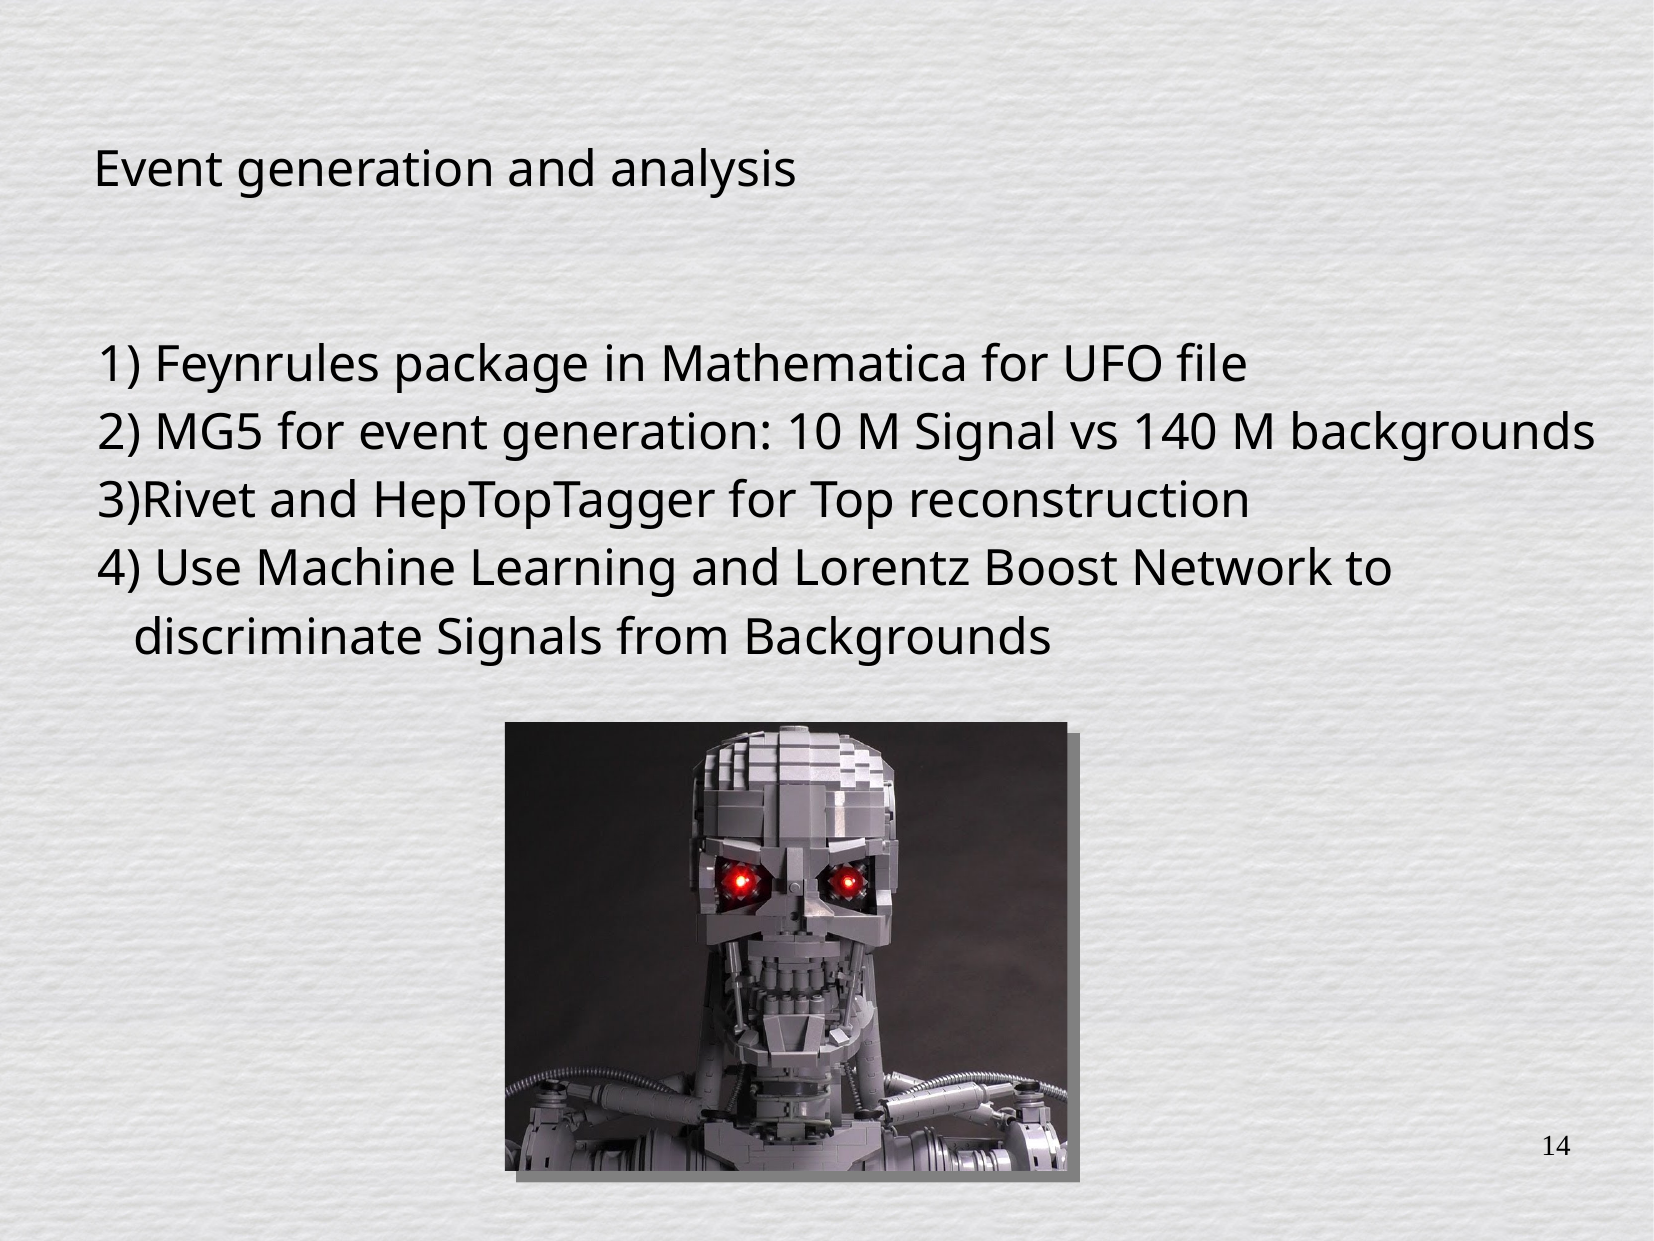

Event generation and analysis
 Feynrules package in Mathematica for UFO file
 MG5 for event generation: 10 M Signal vs 140 M backgrounds
Rivet and HepTopTagger for Top reconstruction
 Use Machine Learning and Lorentz Boost Network to discriminate Signals from Backgrounds
14